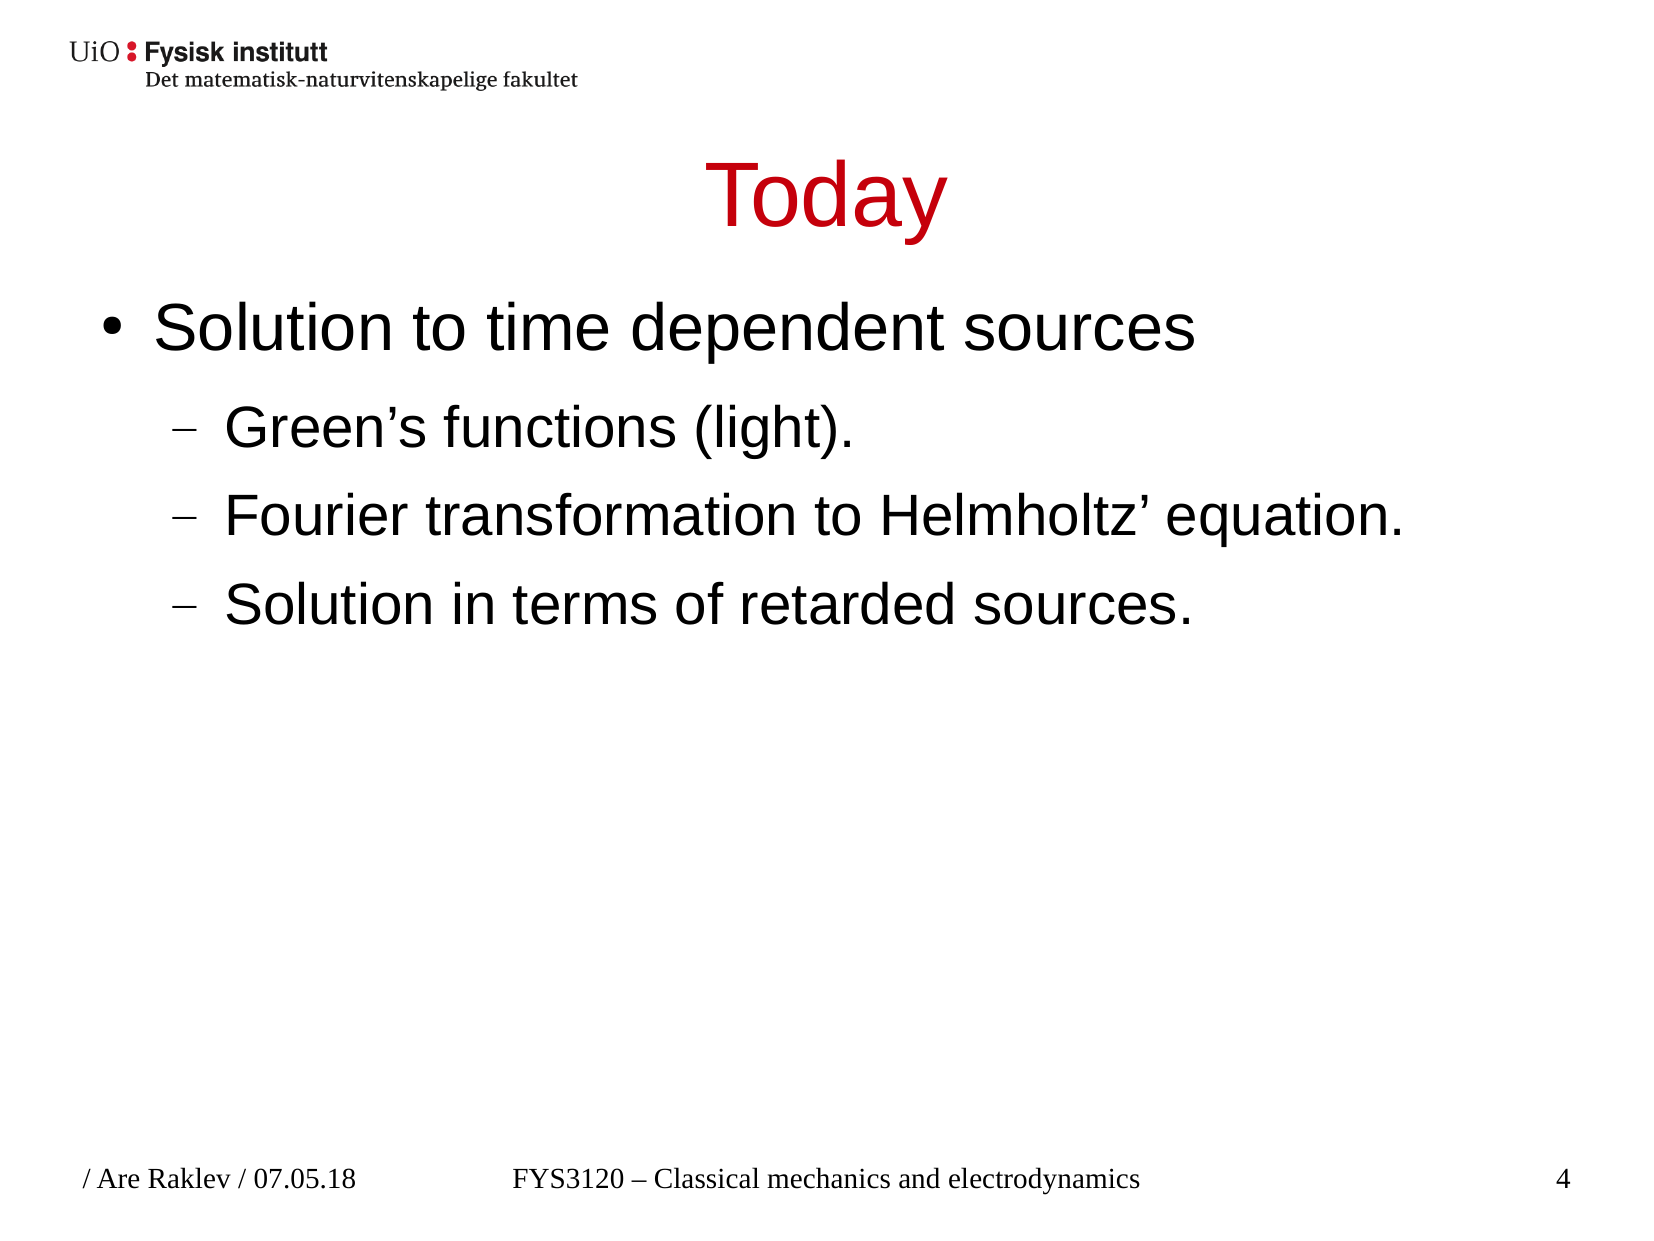

# Today
Solution to time dependent sources
Green’s functions (light).
Fourier transformation to Helmholtz’ equation.
Solution in terms of retarded sources.
/ Are Raklev / 07.05.18
FYS3120 – Classical mechanics and electrodynamics
4